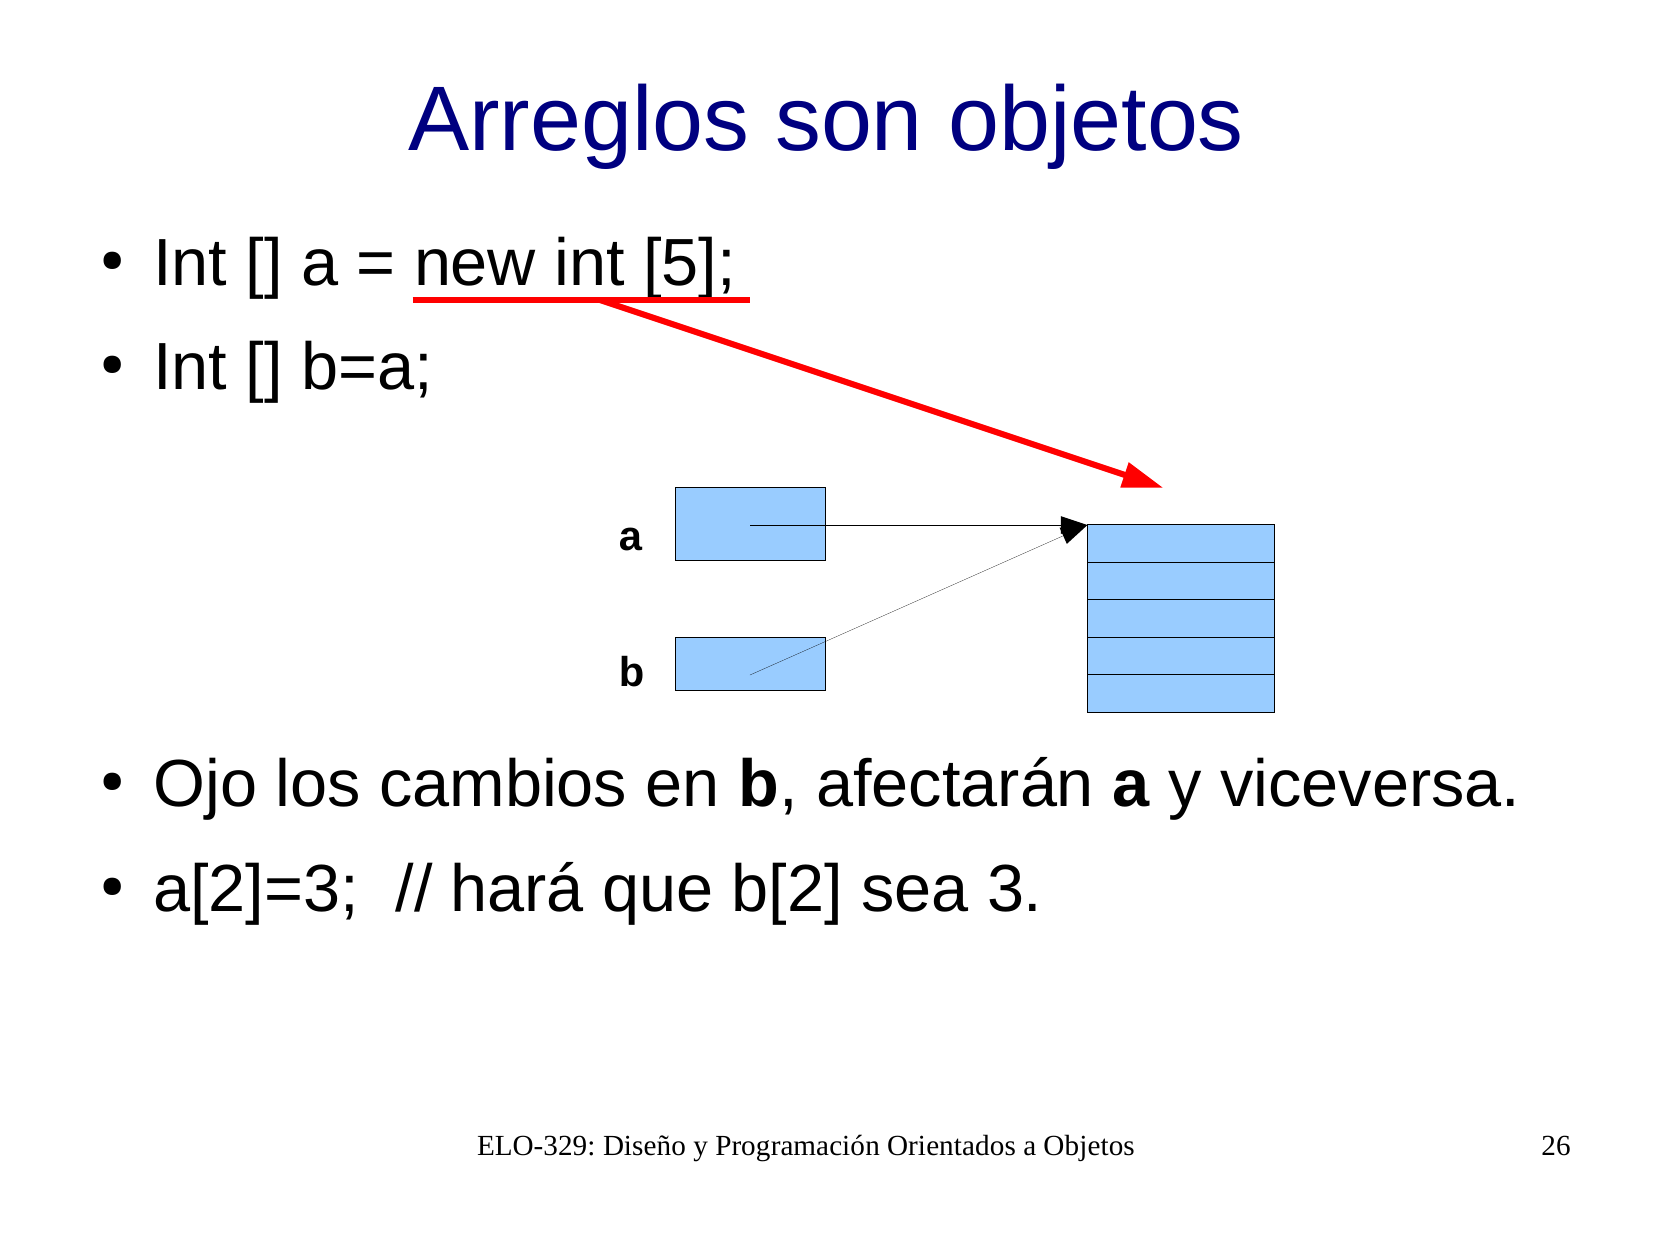

# Arreglos son objetos
Int [] a = new int [5];
Int [] b=a;
Ojo los cambios en b, afectarán a y viceversa.
a[2]=3; // hará que b[2] sea 3.
a
b
26